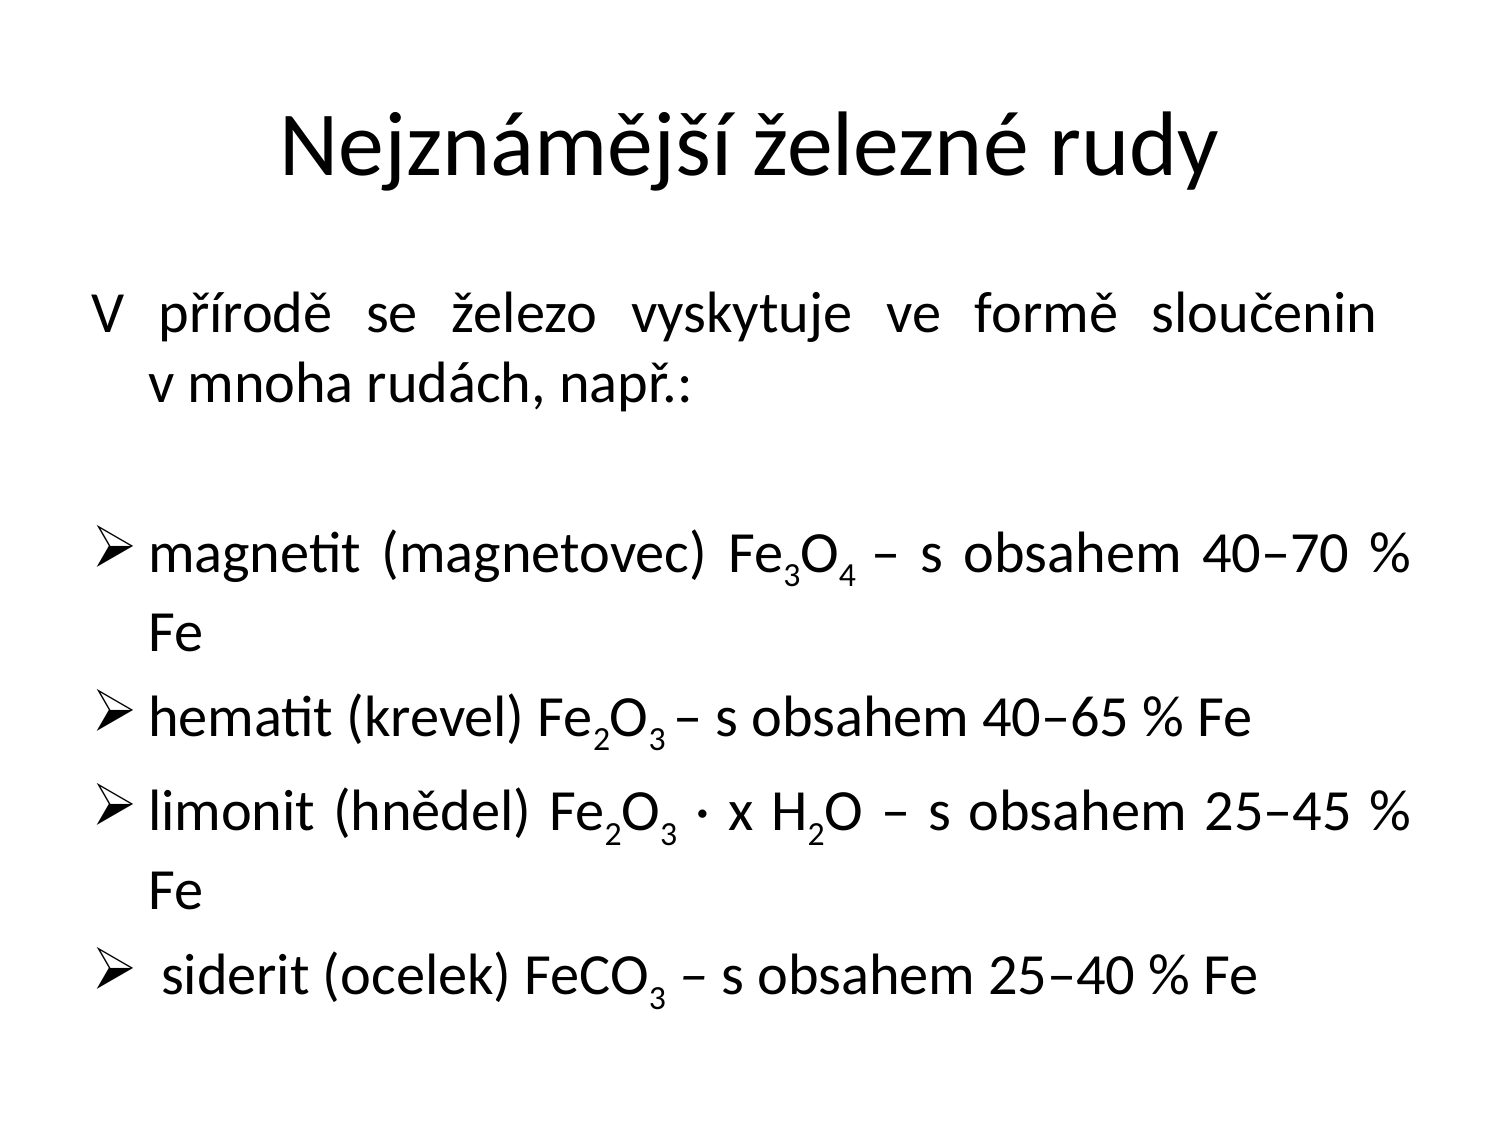

# Nejznámější železné rudy
V přírodě se železo vyskytuje ve formě sloučenin
v mnoha rudách, např.:
magnetit (magnetovec) Fe3O4 – s obsahem 40–70 % Fe
hematit (krevel) Fe2O3 – s obsahem 40–65 % Fe
limonit (hnědel) Fe2O3 · x H2O – s obsahem 25–45 % Fe
 siderit (ocelek) FeCO3 – s obsahem 25–40 % Fe